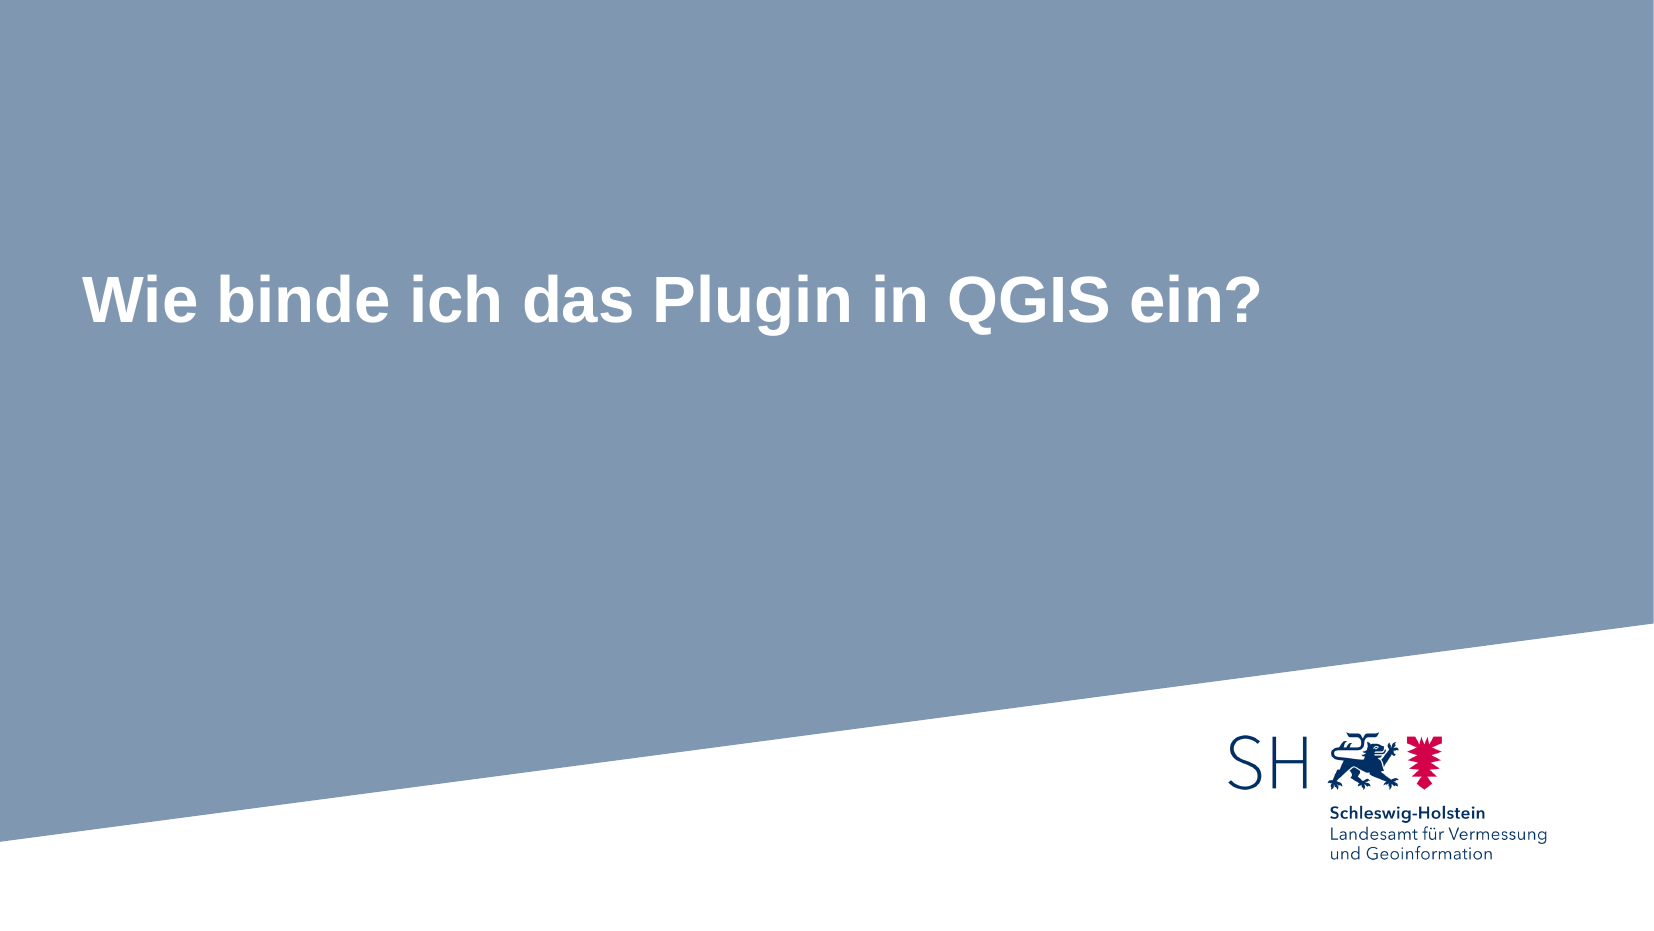

# Wie binde ich das Plugin in QGIS ein?